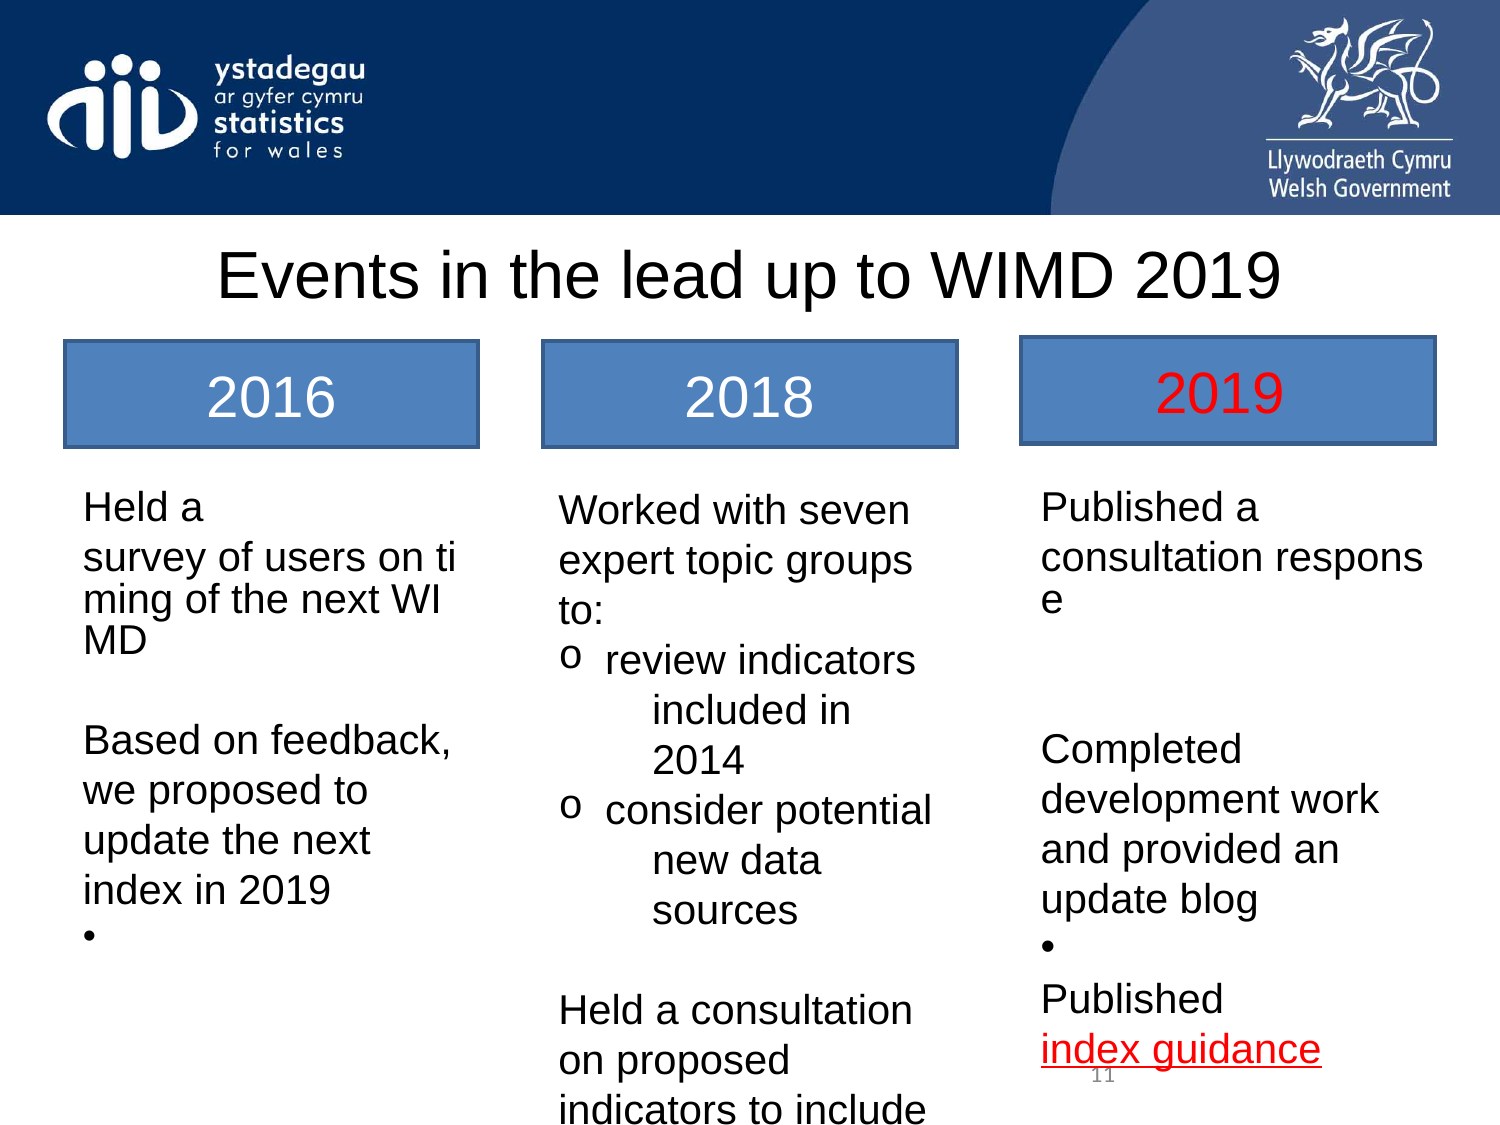

# Events in the lead up to WIMD 2019
2019
2016
2018
Held a survey of users on timing of the next WIMD
Based on feedback, we proposed to update the next index in 2019
Published a consultation response
Completed development work and provided an update blog
Published index guidance
Worked with seven expert topic groups to:
review indicators included in 2014
consider potential new data sources
Held a consultation on proposed indicators to include in WIMD 2019